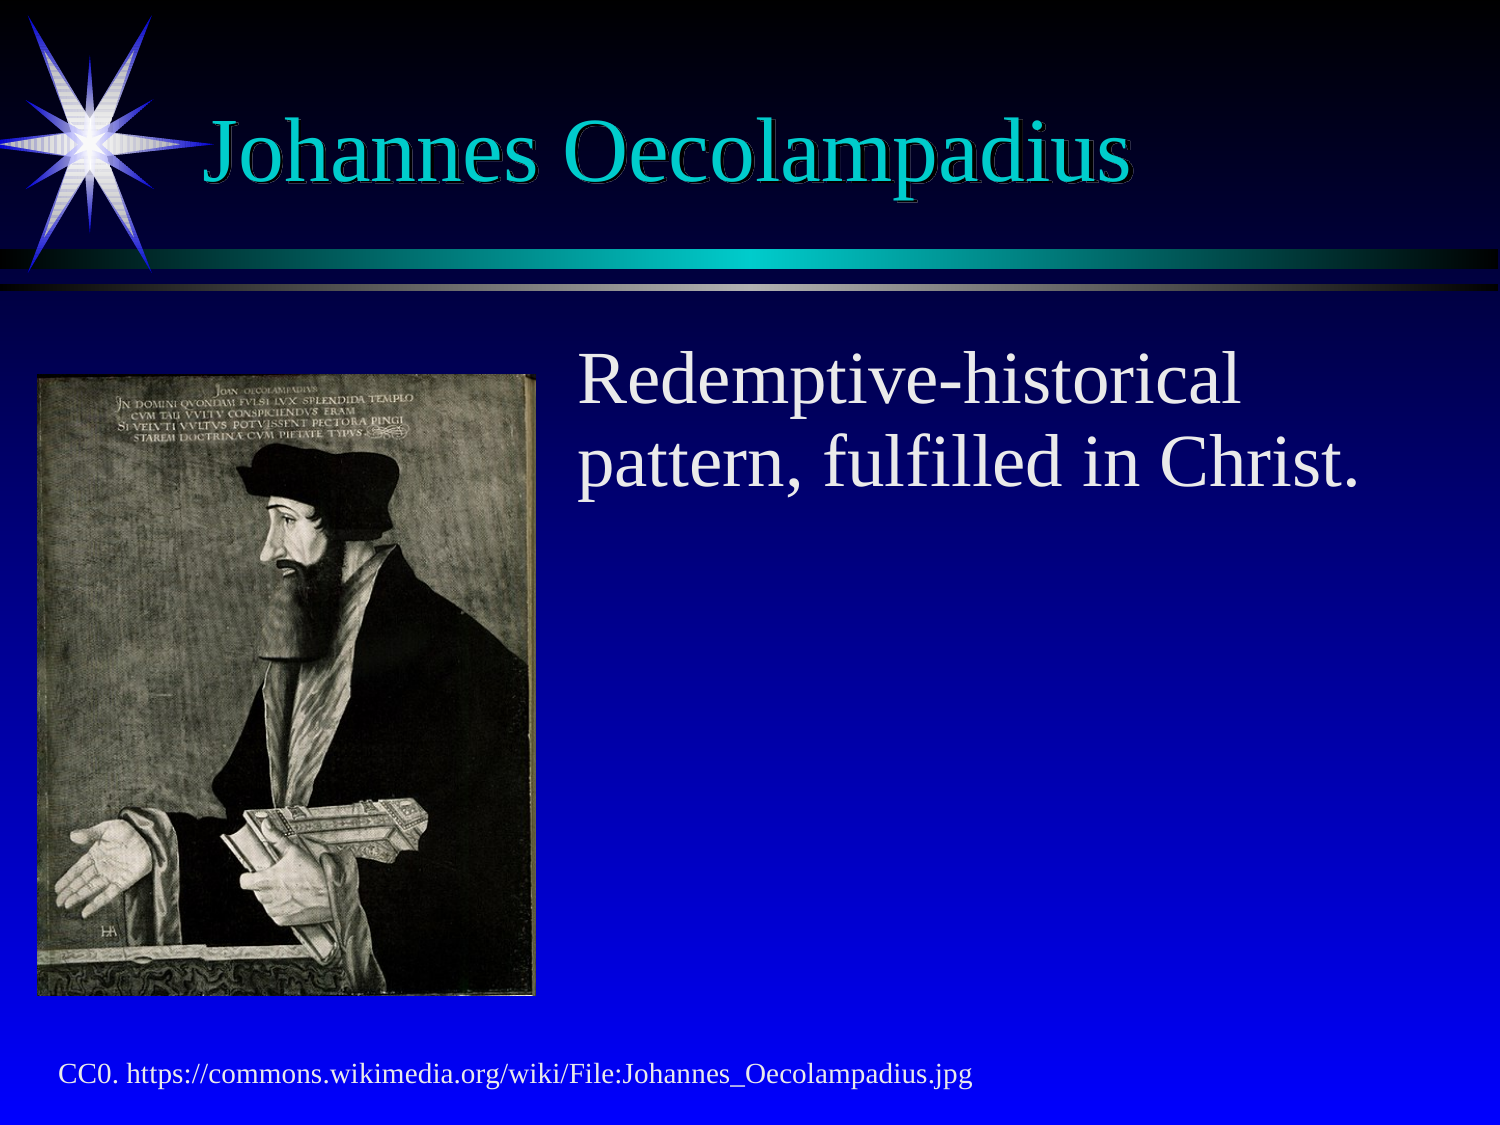

# Johannes Oecolampadius
Redemptive-historical pattern, fulfilled in Christ.
CC0. https://commons.wikimedia.org/wiki/File:Johannes_Oecolampadius.jpg